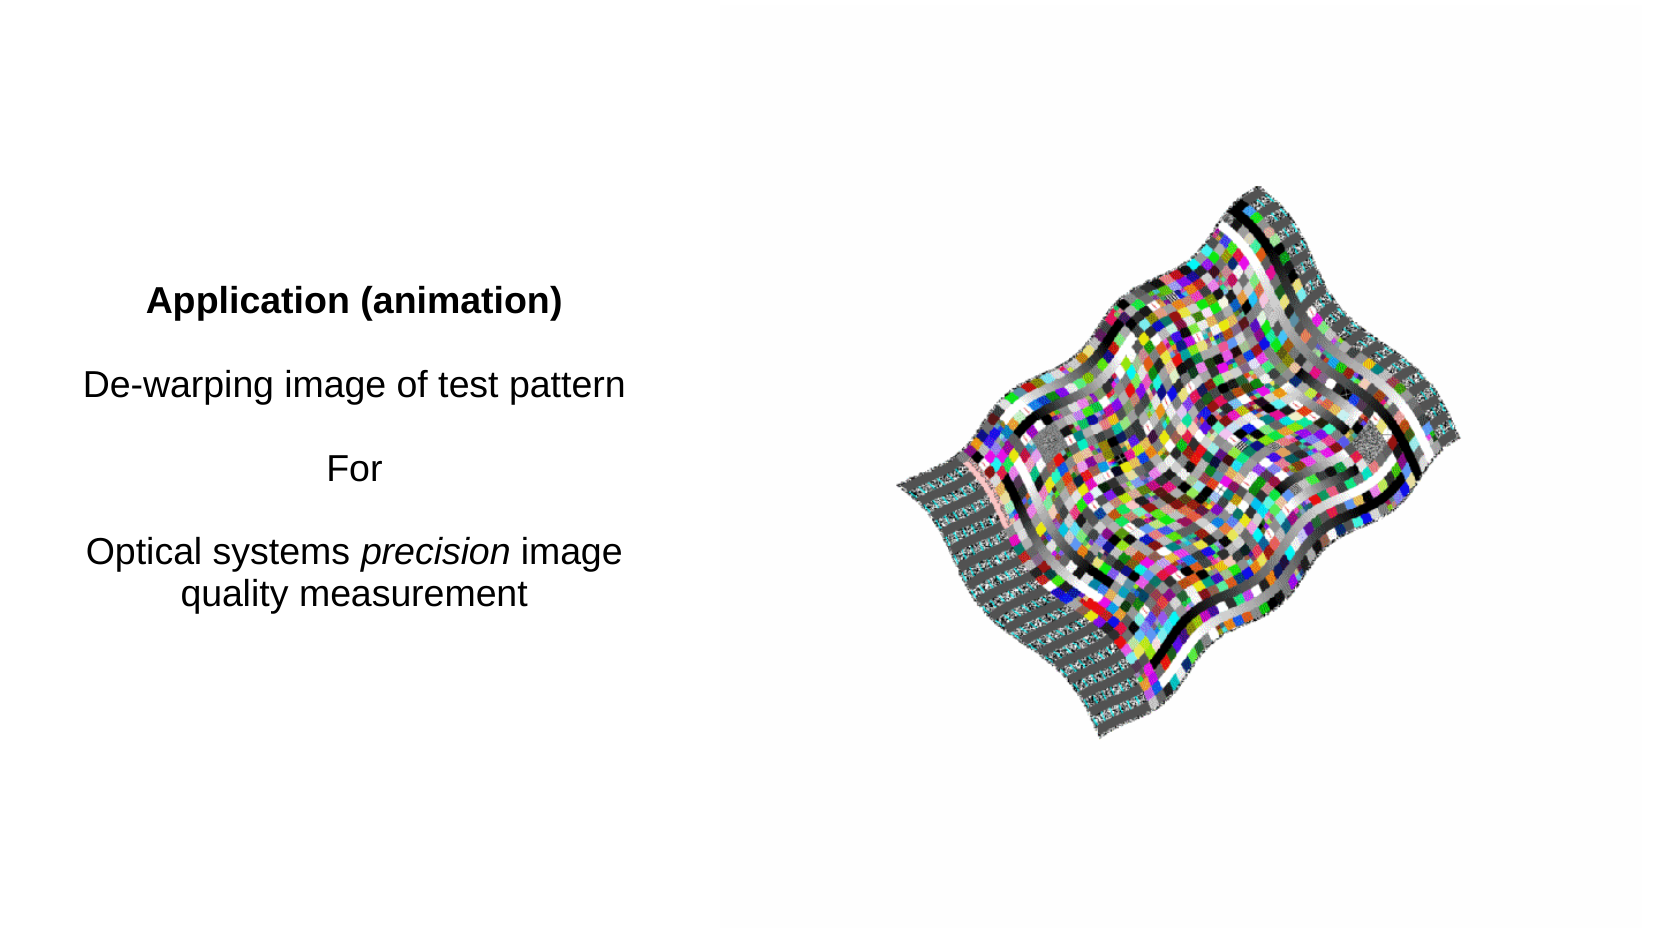

Application (animation)
De-warping image of test pattern
For
Optical systems precision image quality measurement